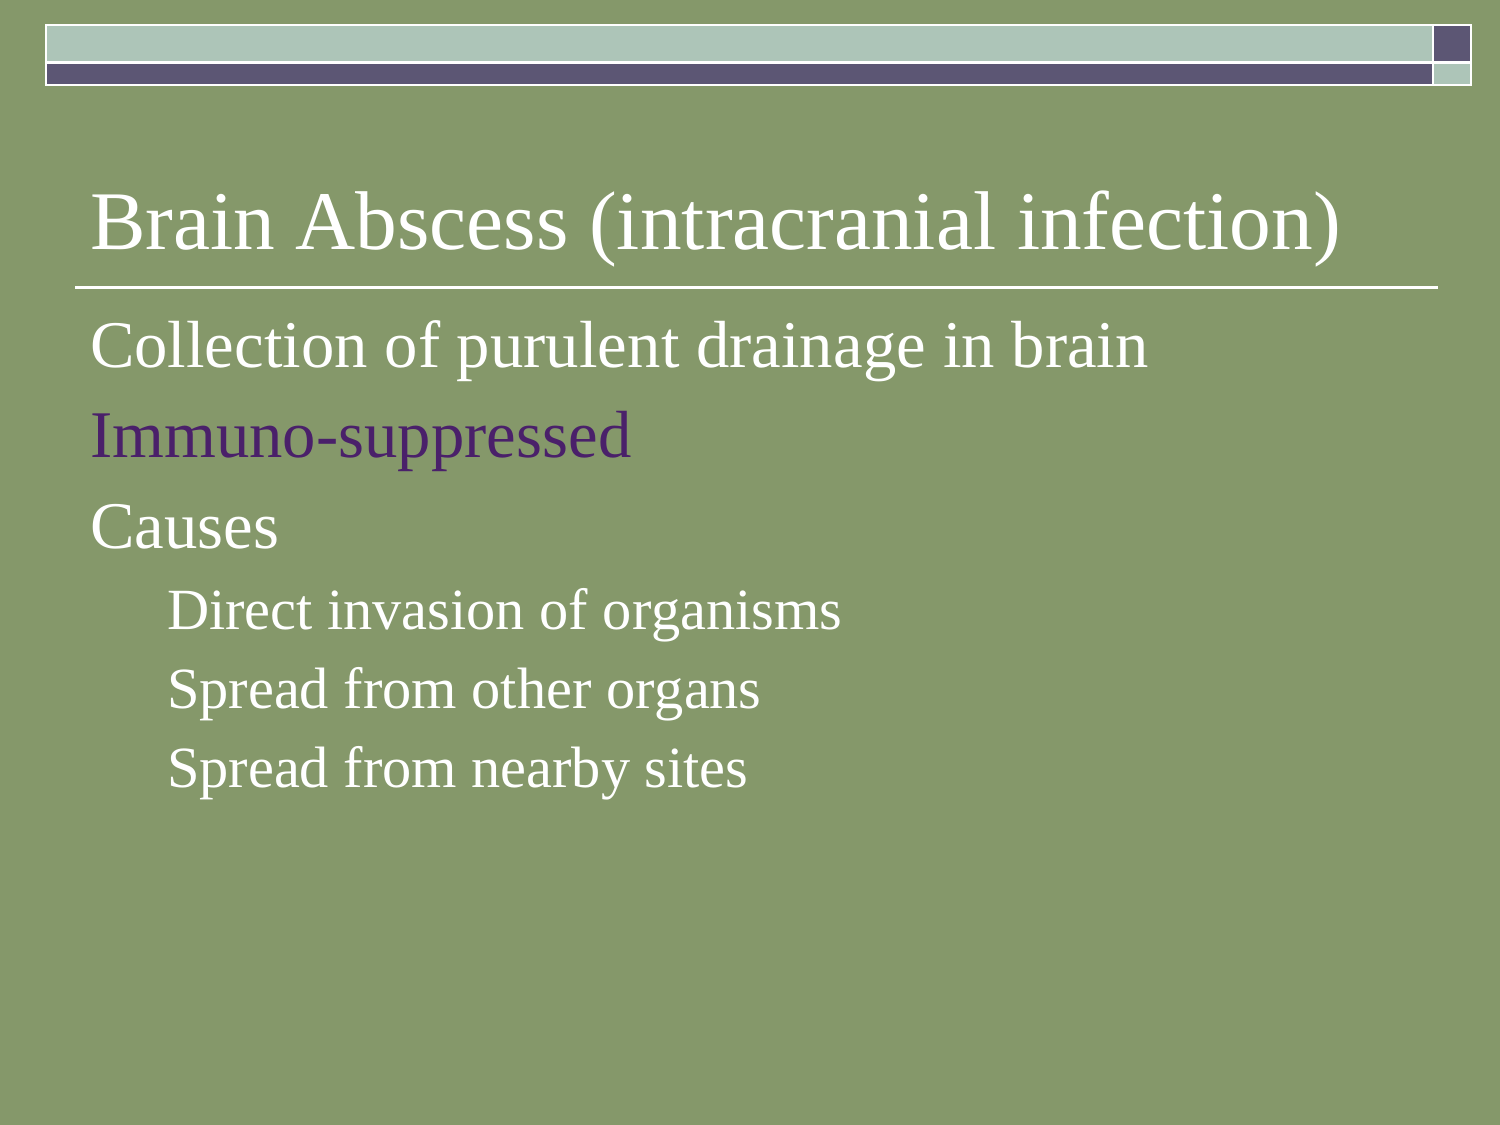

# Brain Abscess (intracranial infection)
Collection of purulent drainage in brain
Immuno-suppressed
Causes
Direct invasion of organisms
Spread from other organs
Spread from nearby sites